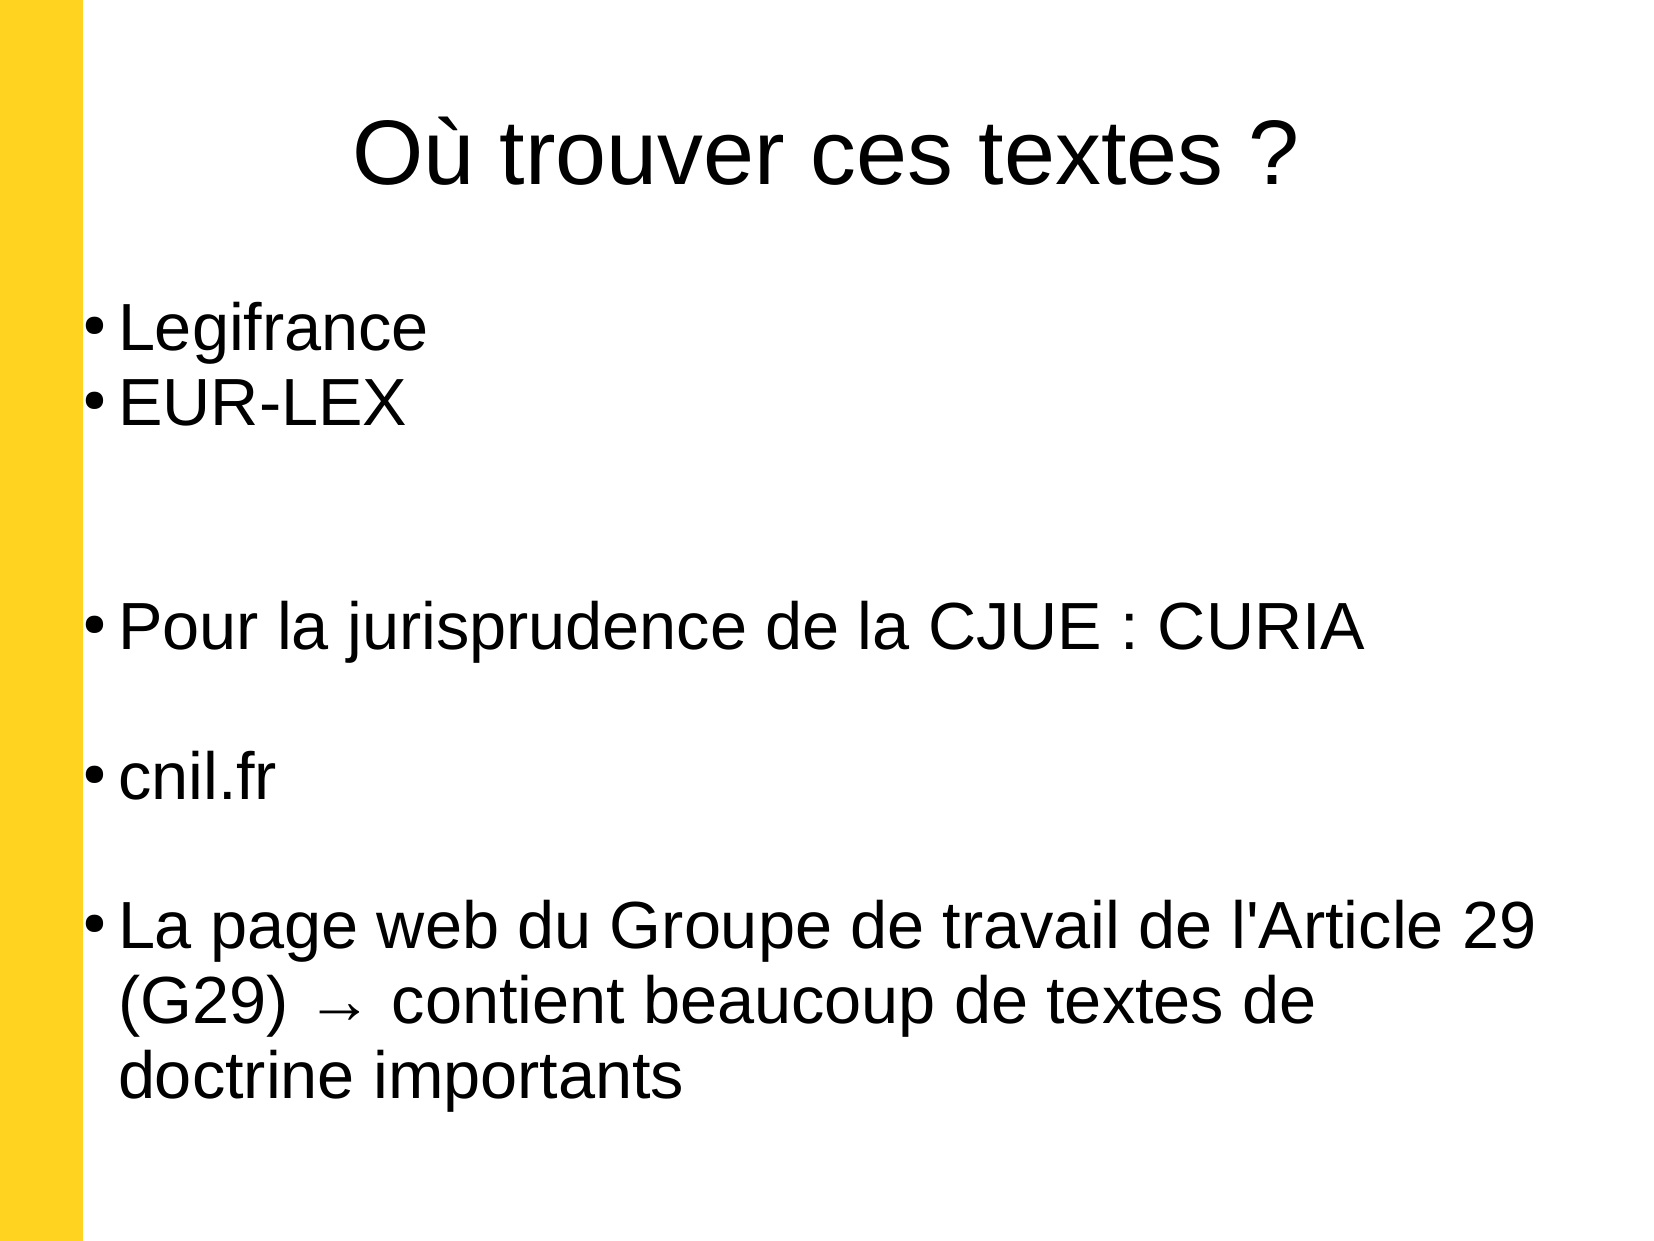

# Où trouver ces textes ?
Legifrance
EUR-LEX
Pour la jurisprudence de la CJUE : CURIA
cnil.fr
La page web du Groupe de travail de l'Article 29 (G29) → contient beaucoup de textes de doctrine importants